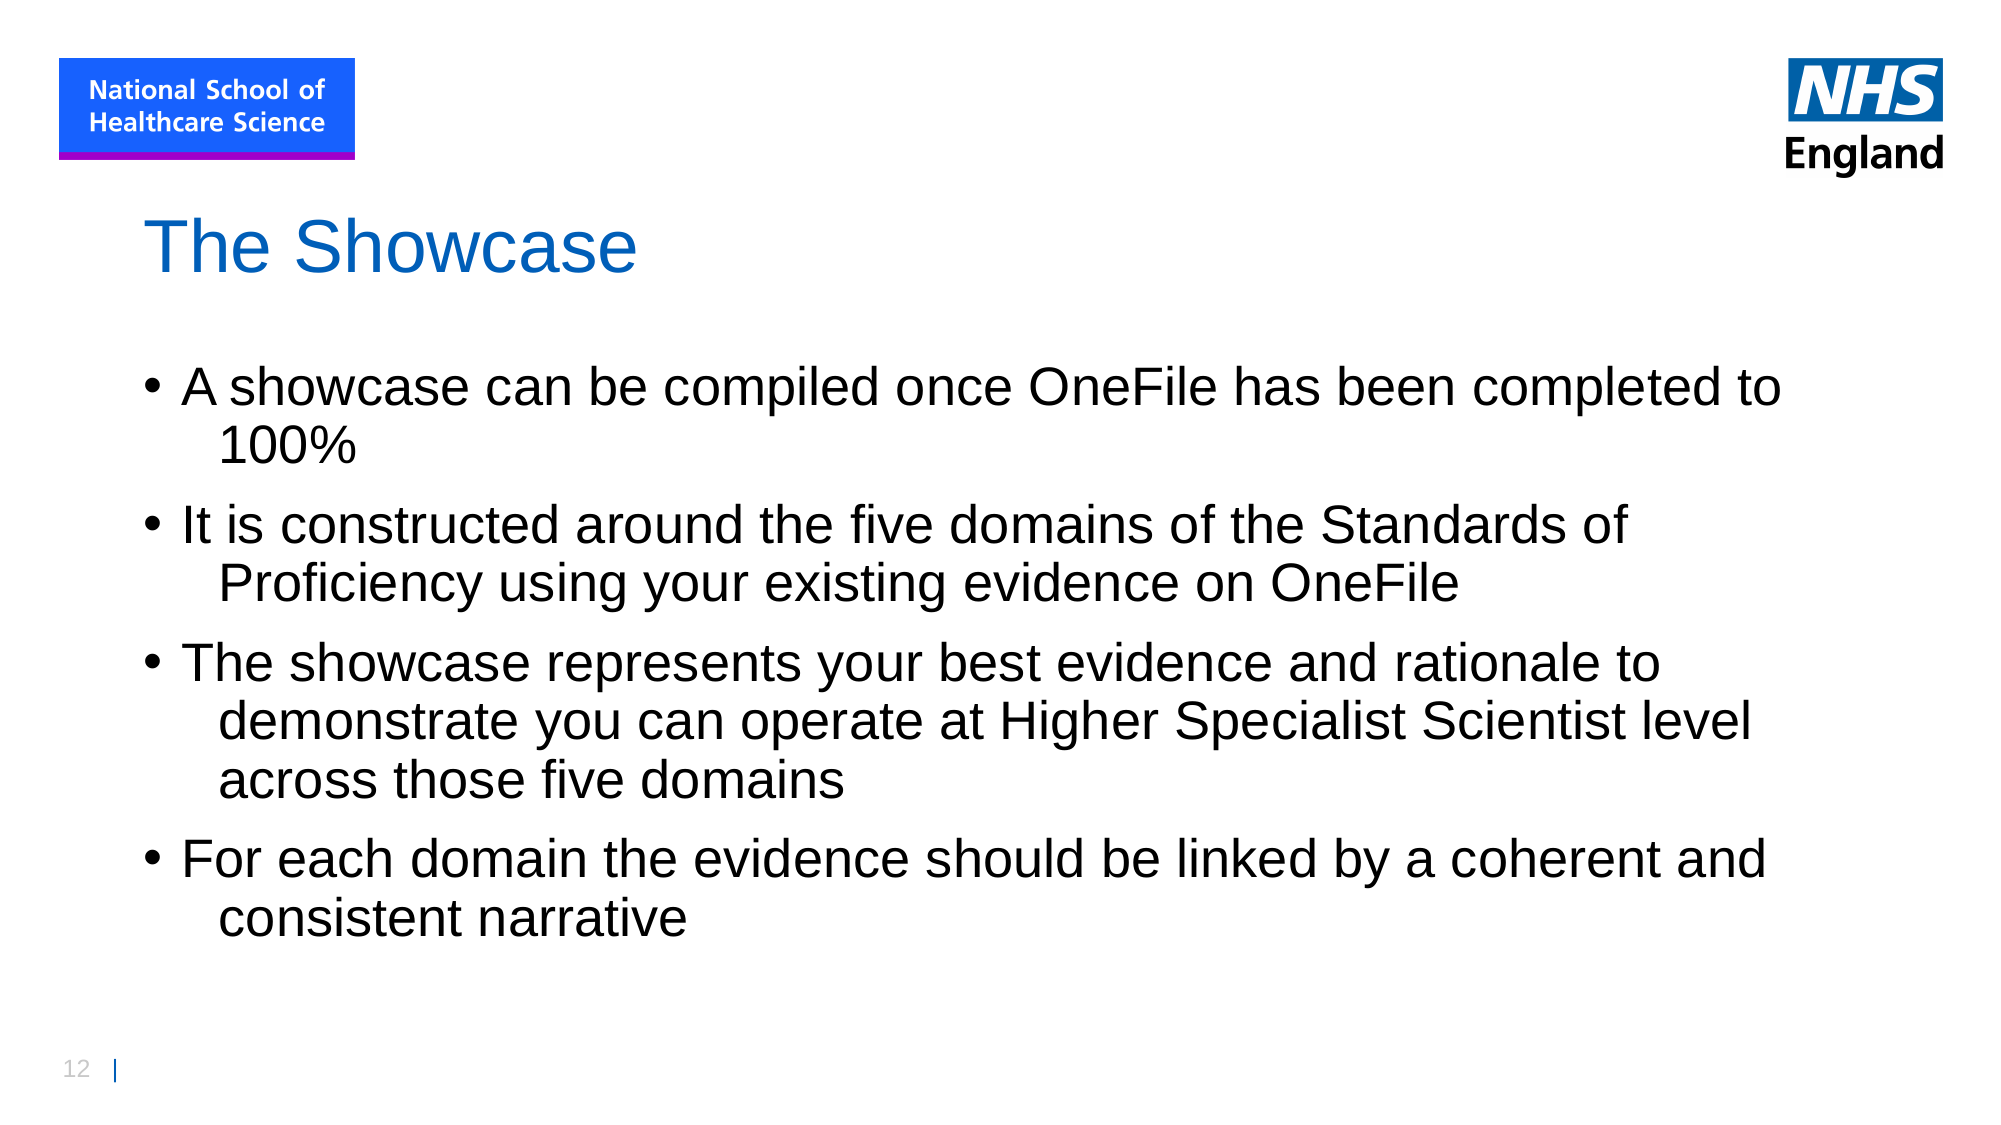

# The Showcase
A showcase can be compiled once OneFile has been completed to 100%
It is constructed around the five domains of the Standards of Proficiency using your existing evidence on OneFile
The showcase represents your best evidence and rationale to demonstrate you can operate at Higher Specialist Scientist level across those five domains
For each domain the evidence should be linked by a coherent and consistent narrative